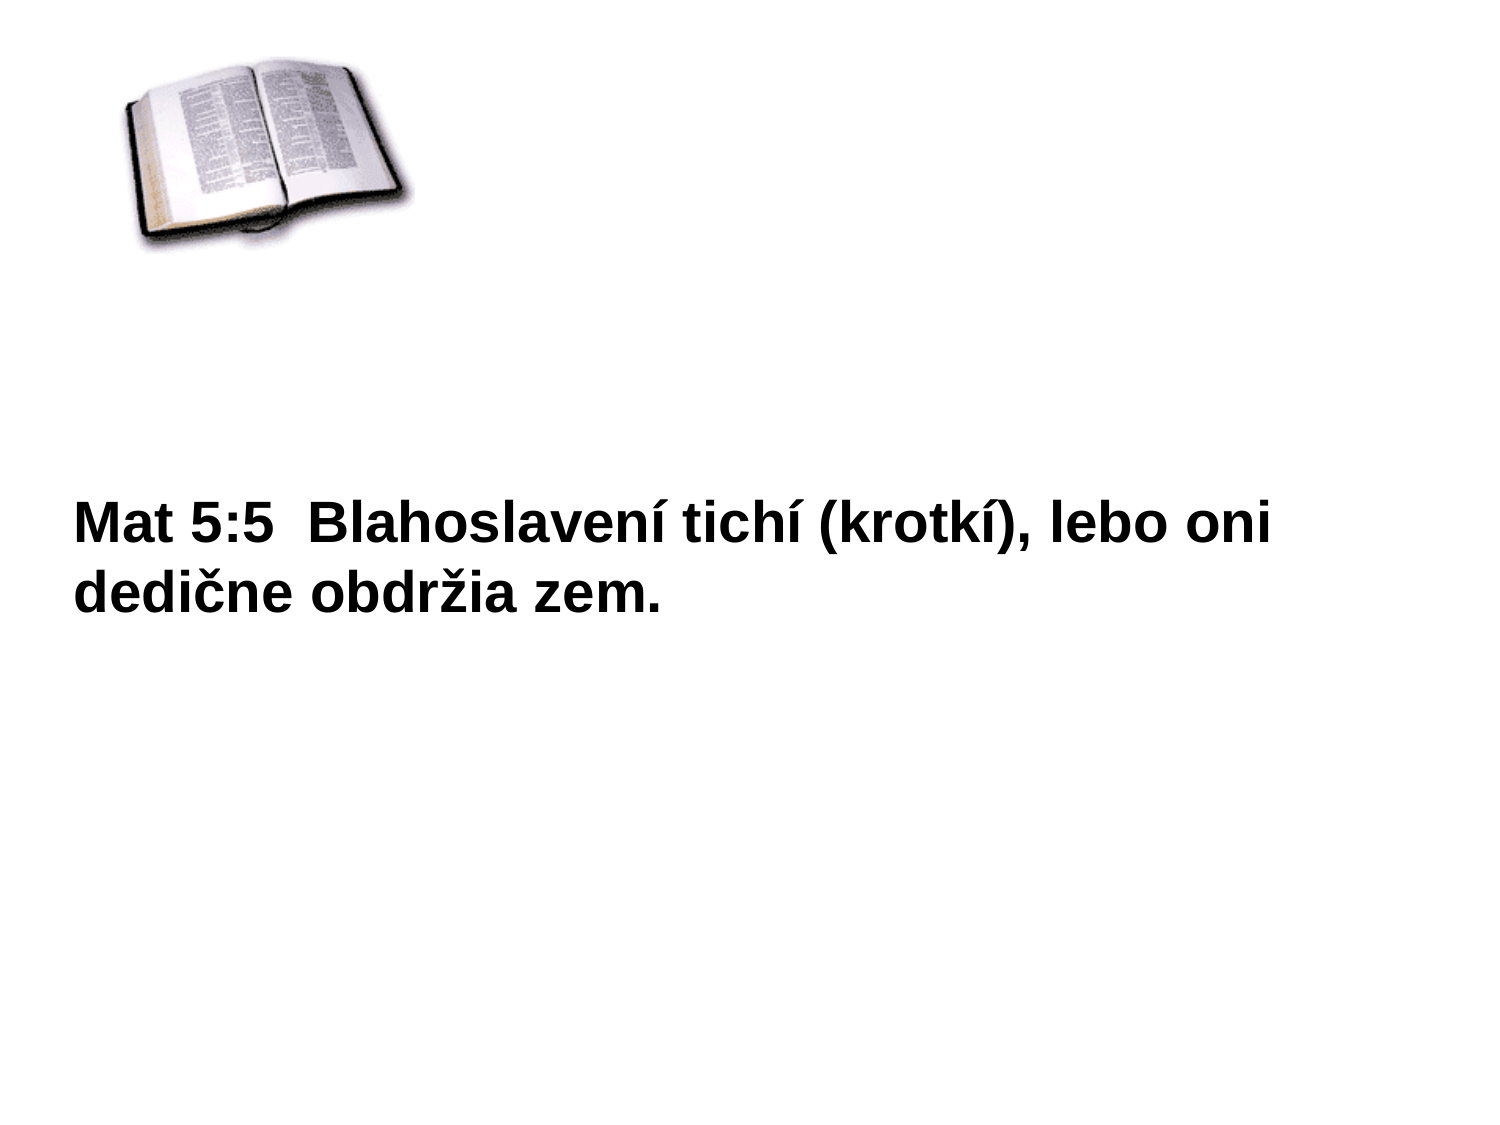

# Mat 5:5  Blahoslavení tichí (krotkí), lebo oni dedične obdržia zem.